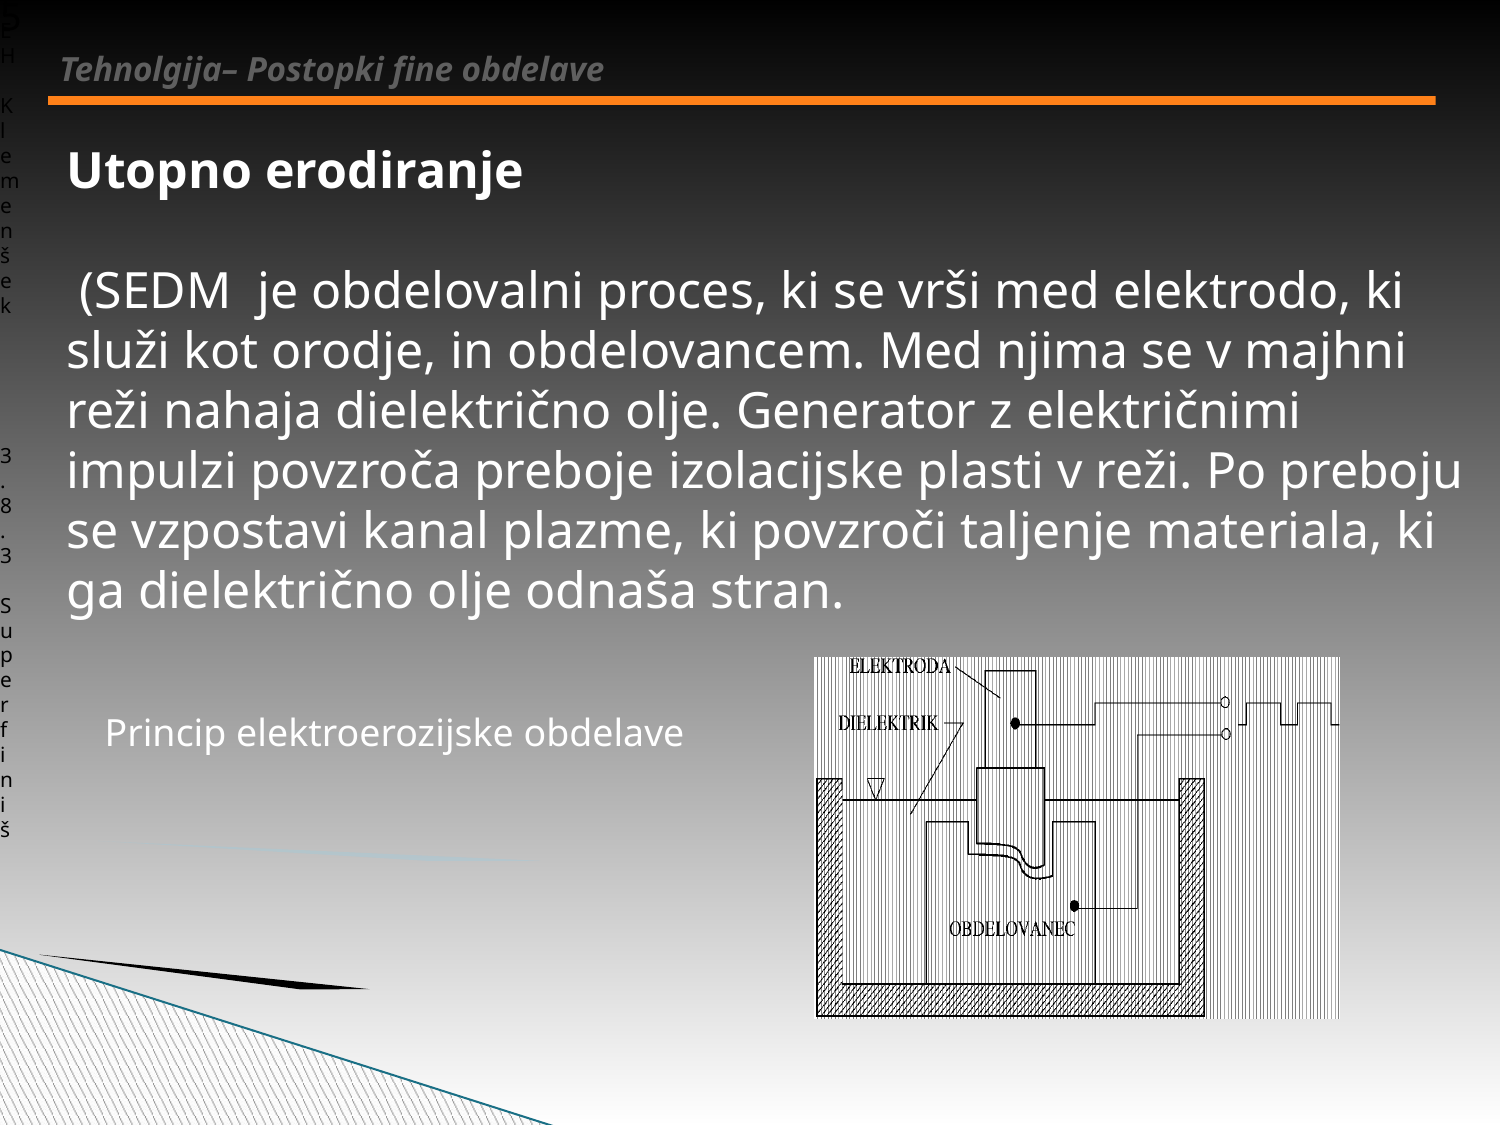

TEH Klemenšek 3.8.3 Superfiniš
Utopno erodiranje
 (SEDM je obdelovalni proces, ki se vrši med elektrodo, ki služi kot orodje, in obdelovancem. Med njima se v majhni reži nahaja dielektrično olje. Generator z električnimi impulzi povzroča preboje izolacijske plasti v reži. Po preboju se vzpostavi kanal plazme, ki povzroči taljenje materiala, ki ga dielektrično olje odnaša stran.
Princip elektroerozijske obdelave